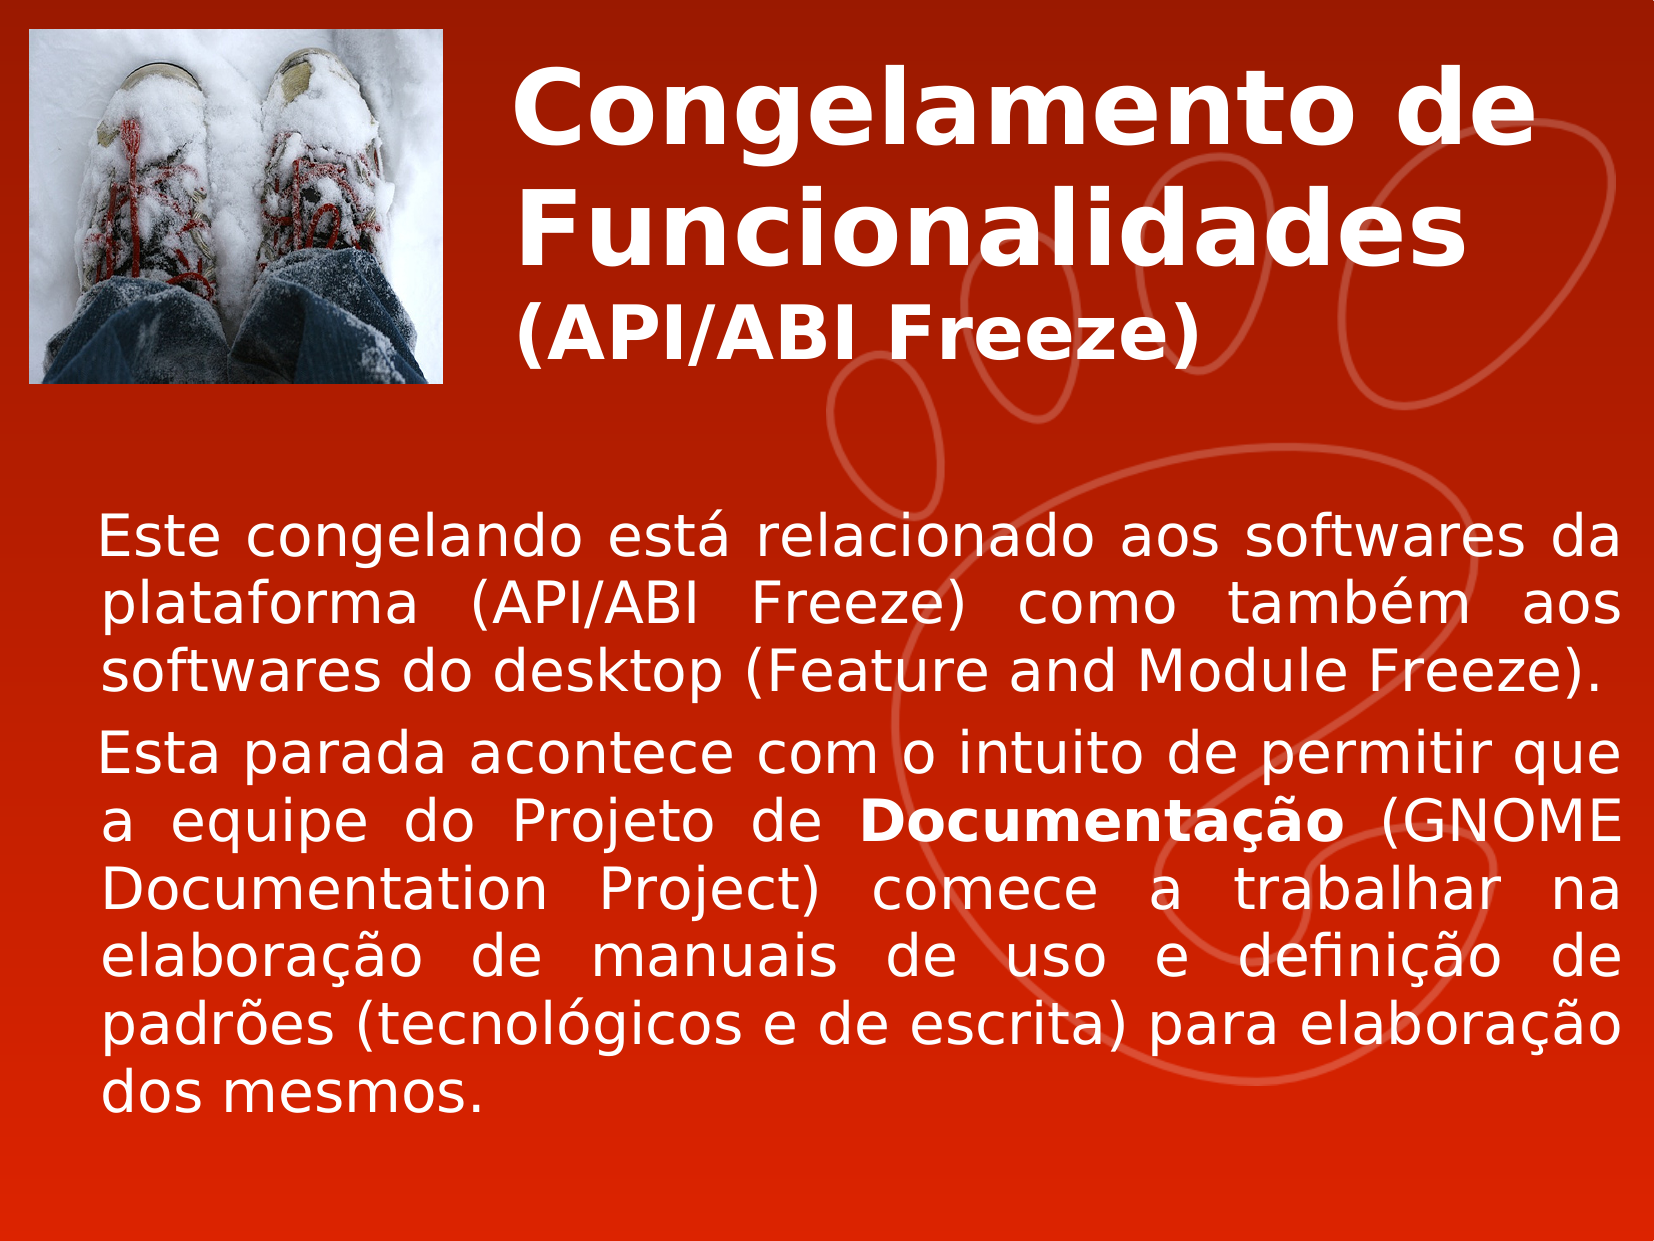

# Congelamento de Funcionalidades (API/ABI Freeze)
Este congelando está relacionado aos softwares da plataforma (API/ABI Freeze) como também aos softwares do desktop (Feature and Module Freeze).
Esta parada acontece com o intuito de permitir que a equipe do Projeto de Documentação (GNOME Documentation Project) comece a trabalhar na elaboração de manuais de uso e definição de padrões (tecnológicos e de escrita) para elaboração dos mesmos.